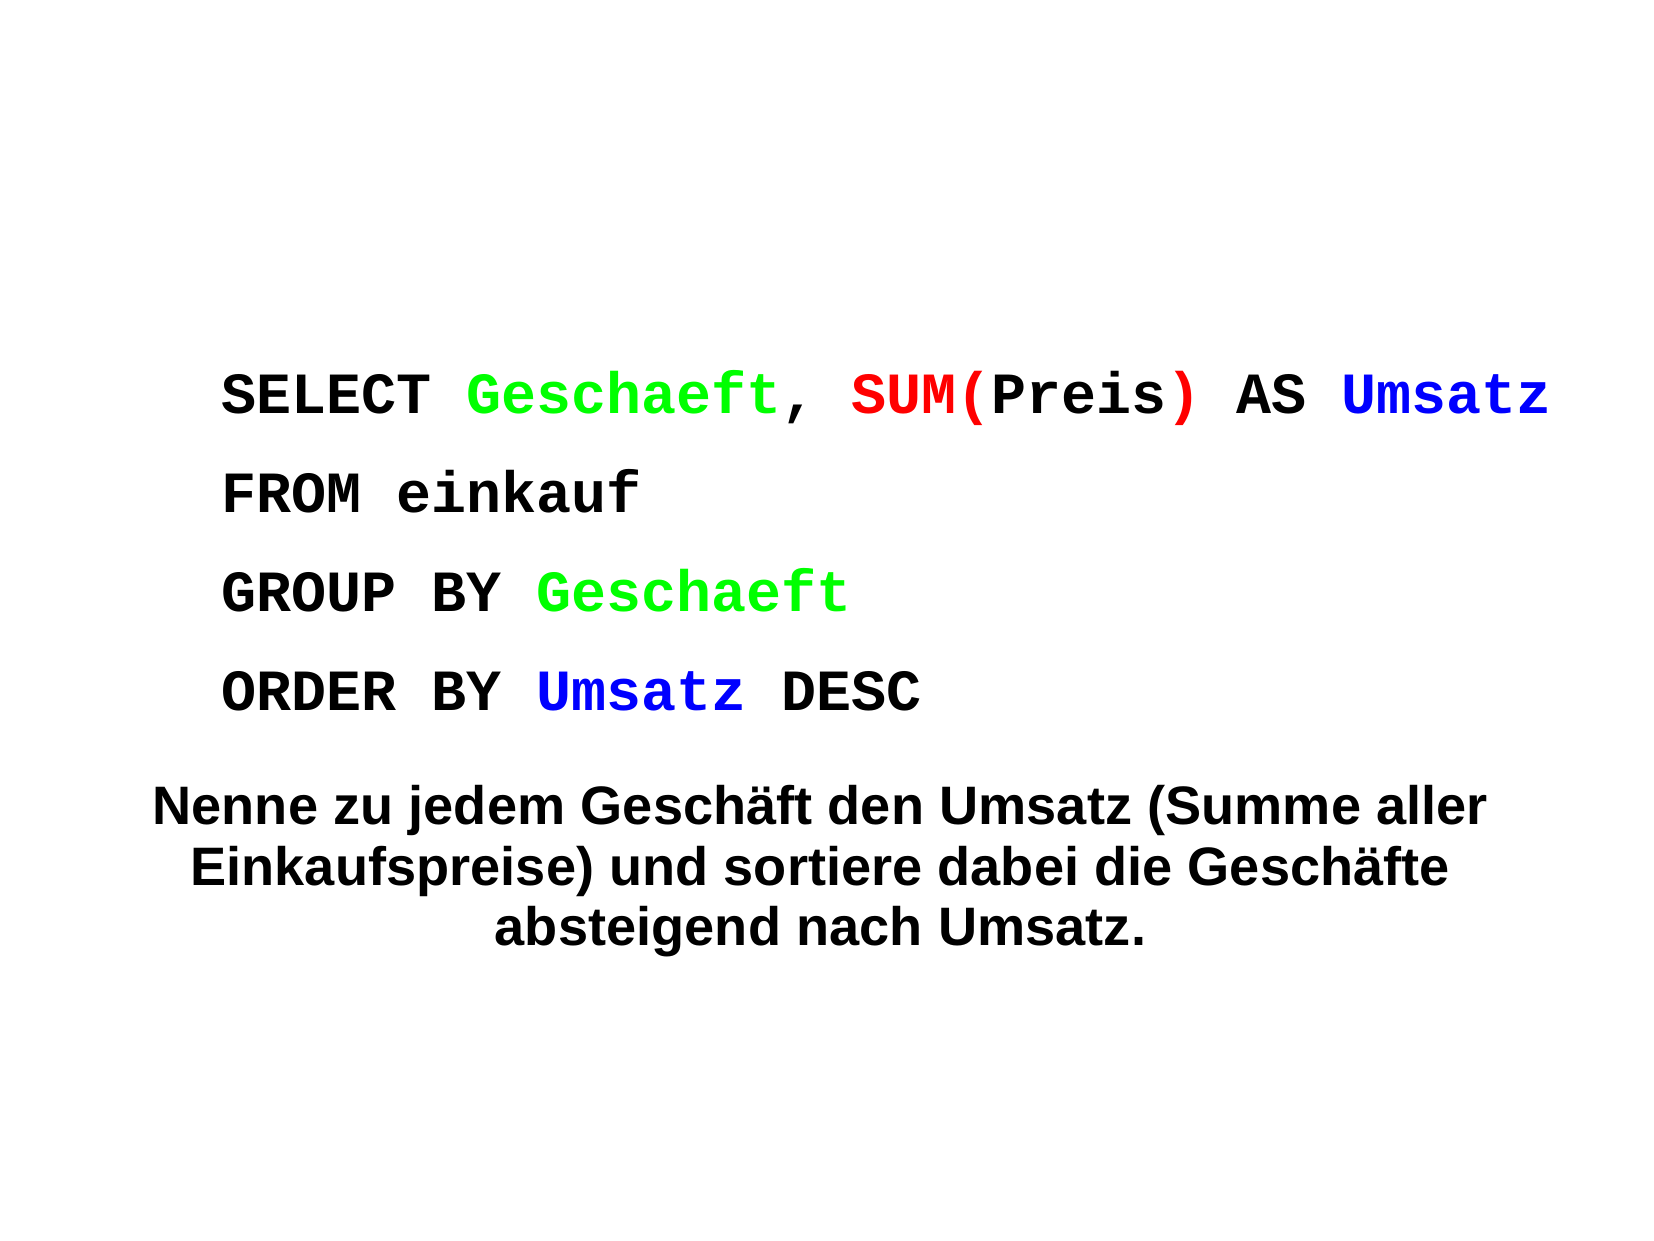

SELECT Geschaeft, SUM(Preis) AS Umsatz
FROM einkauf
GROUP BY Geschaeft
ORDER BY Umsatz DESC
# Nenne zu jedem Geschäft den Umsatz (Summe aller Einkaufspreise) und sortiere dabei die Geschäfte absteigend nach Umsatz.